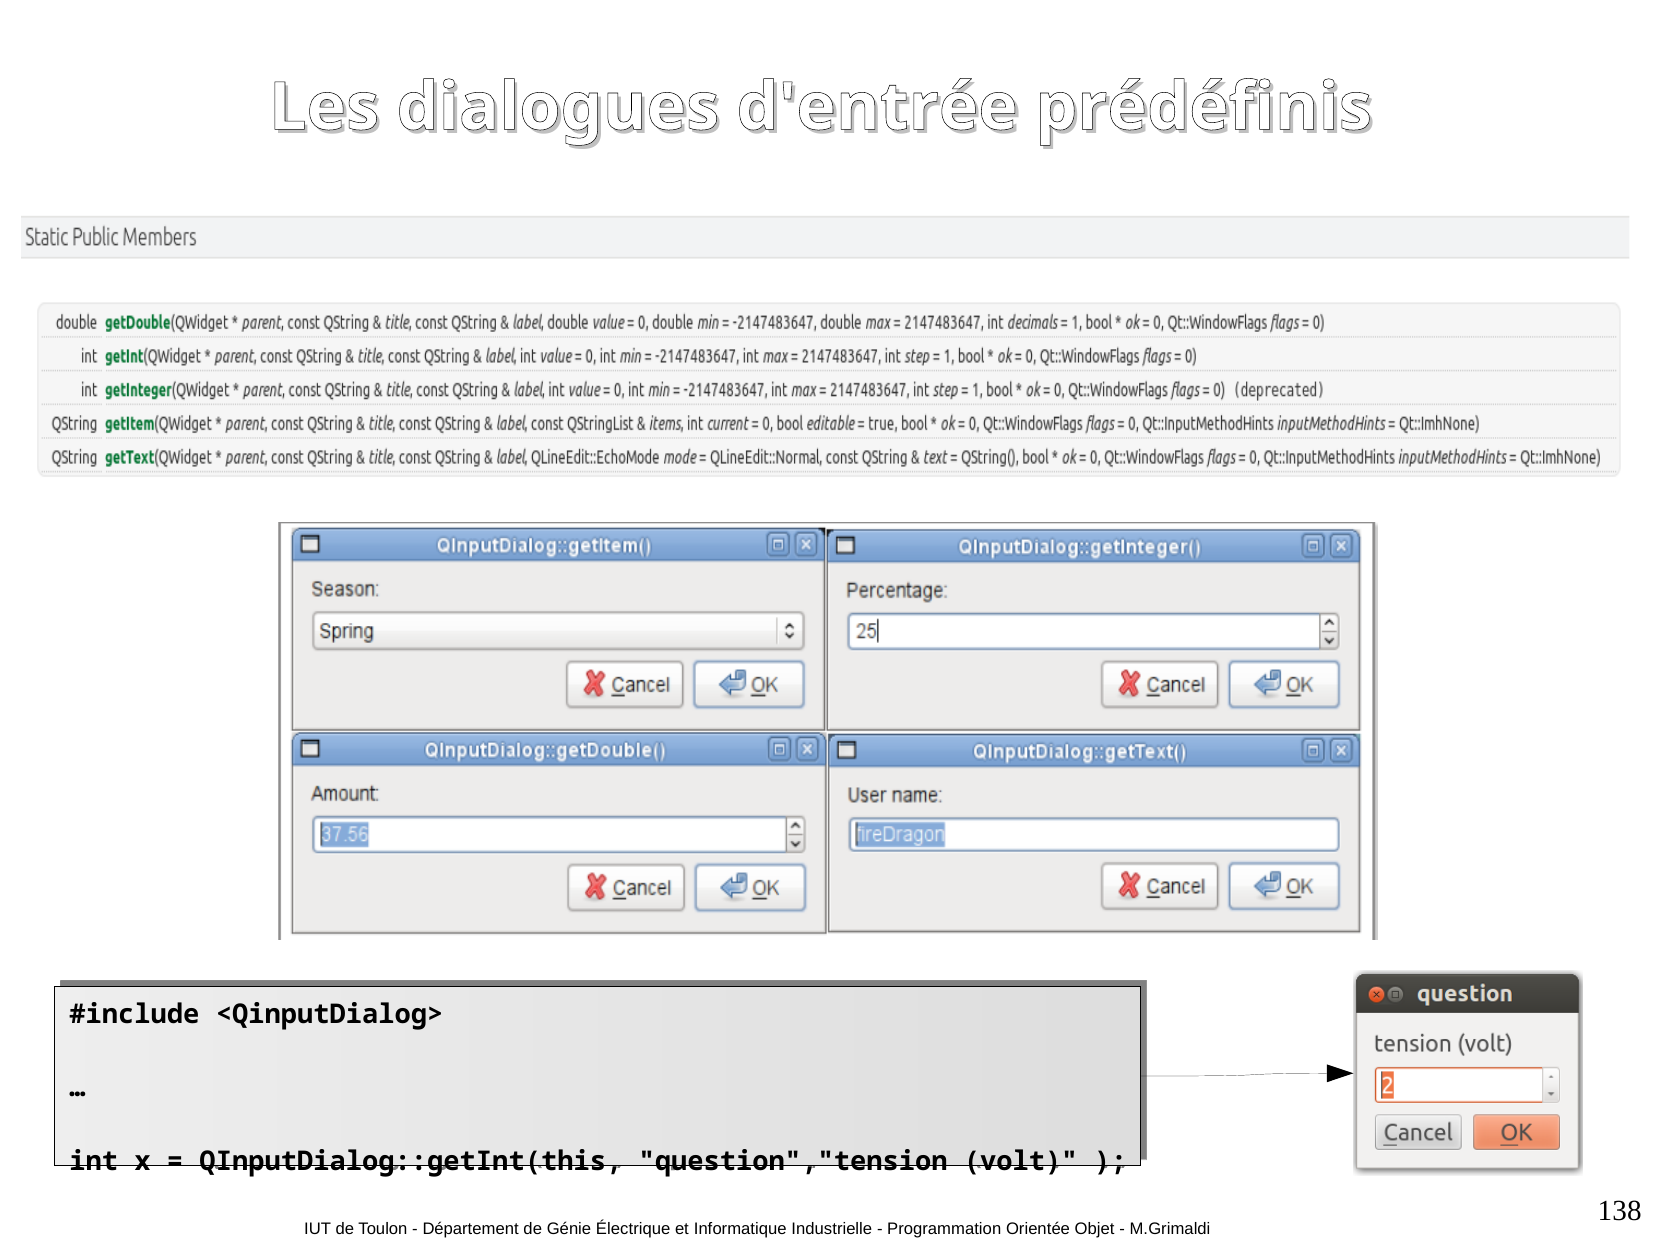

# Les dialogues d'entrée prédéfinis
#include <QinputDialog>
…
int x = QInputDialog::getInt(this, "question","tension (volt)" );